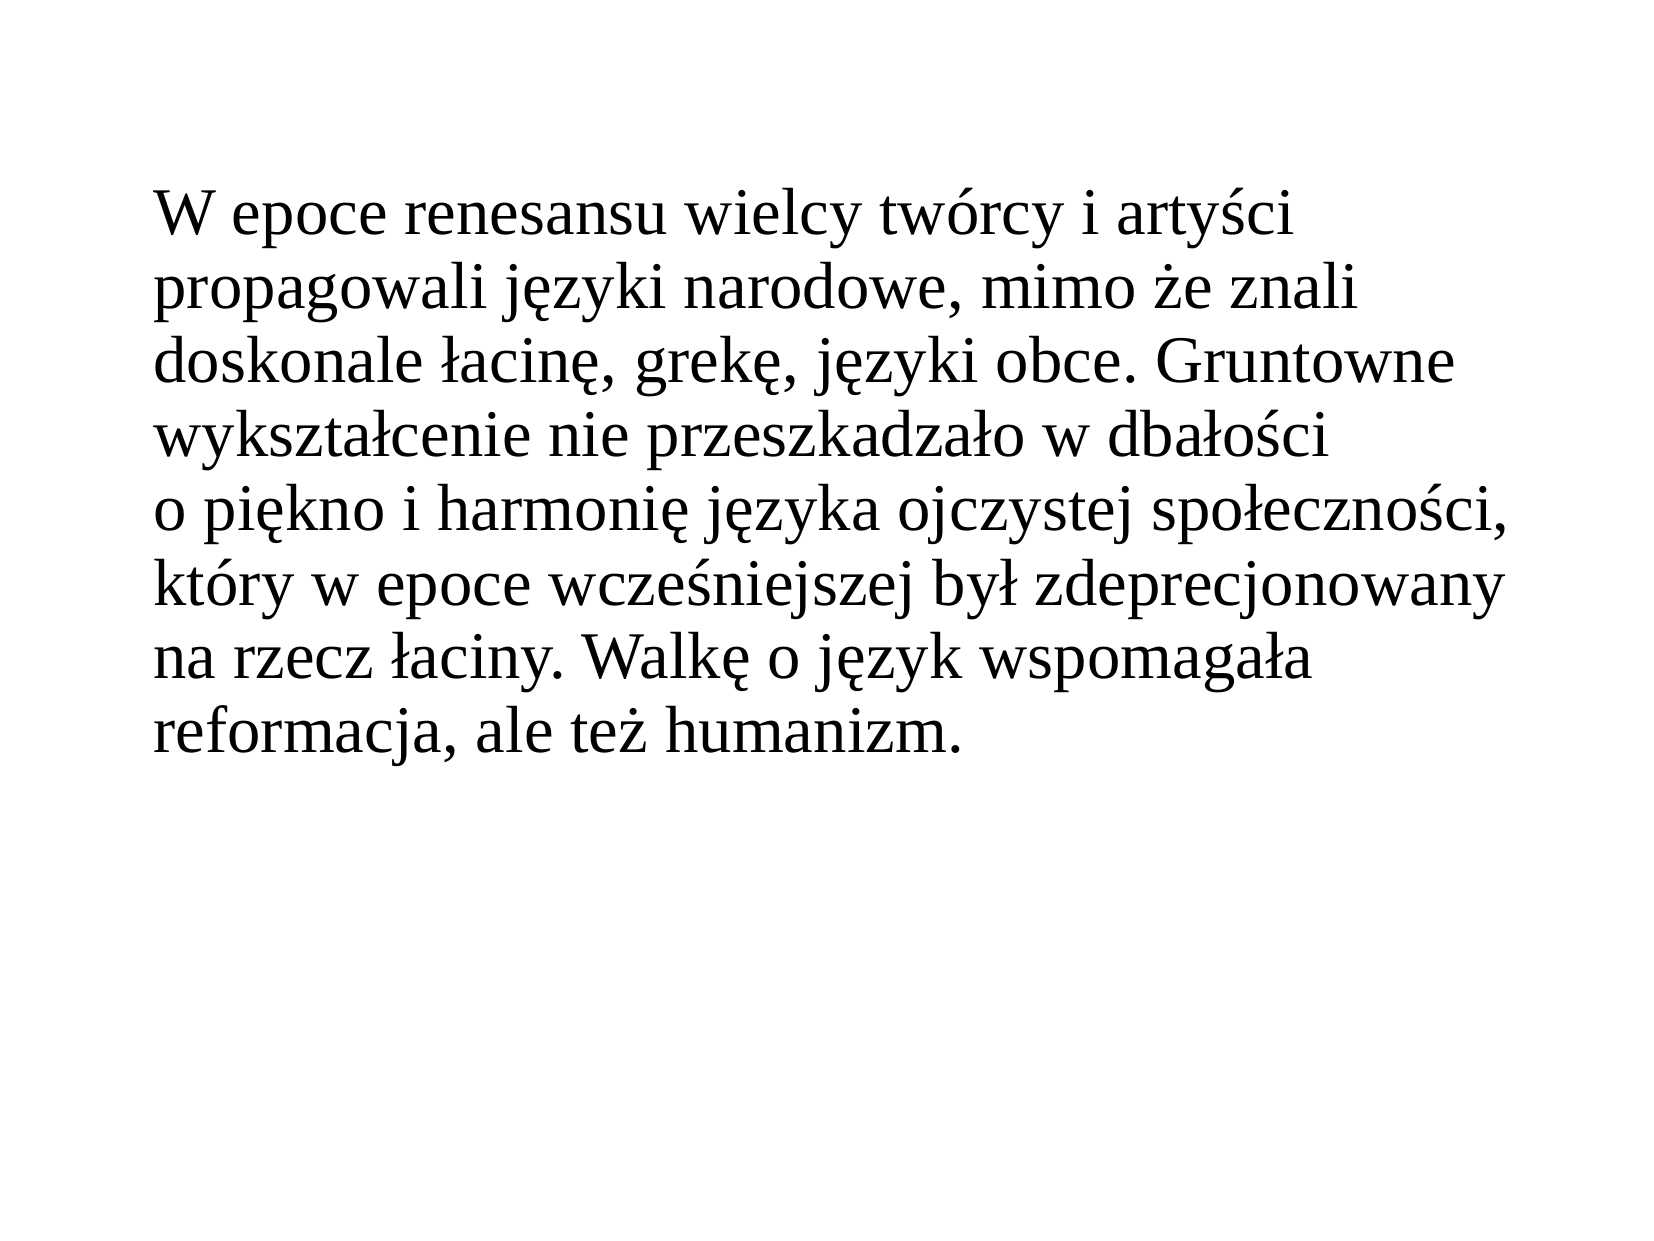

#
W epoce renesansu wielcy twórcy i artyści propagowali języki narodowe, mimo że znali doskonale łacinę, grekę, języki obce. Gruntowne wykształcenie nie przeszkadzało w dbałości o piękno i harmonię języka ojczystej społeczności, który w epoce wcześniejszej był zdeprecjonowany na rzecz łaciny. Walkę o język wspomagała reformacja, ale też humanizm.